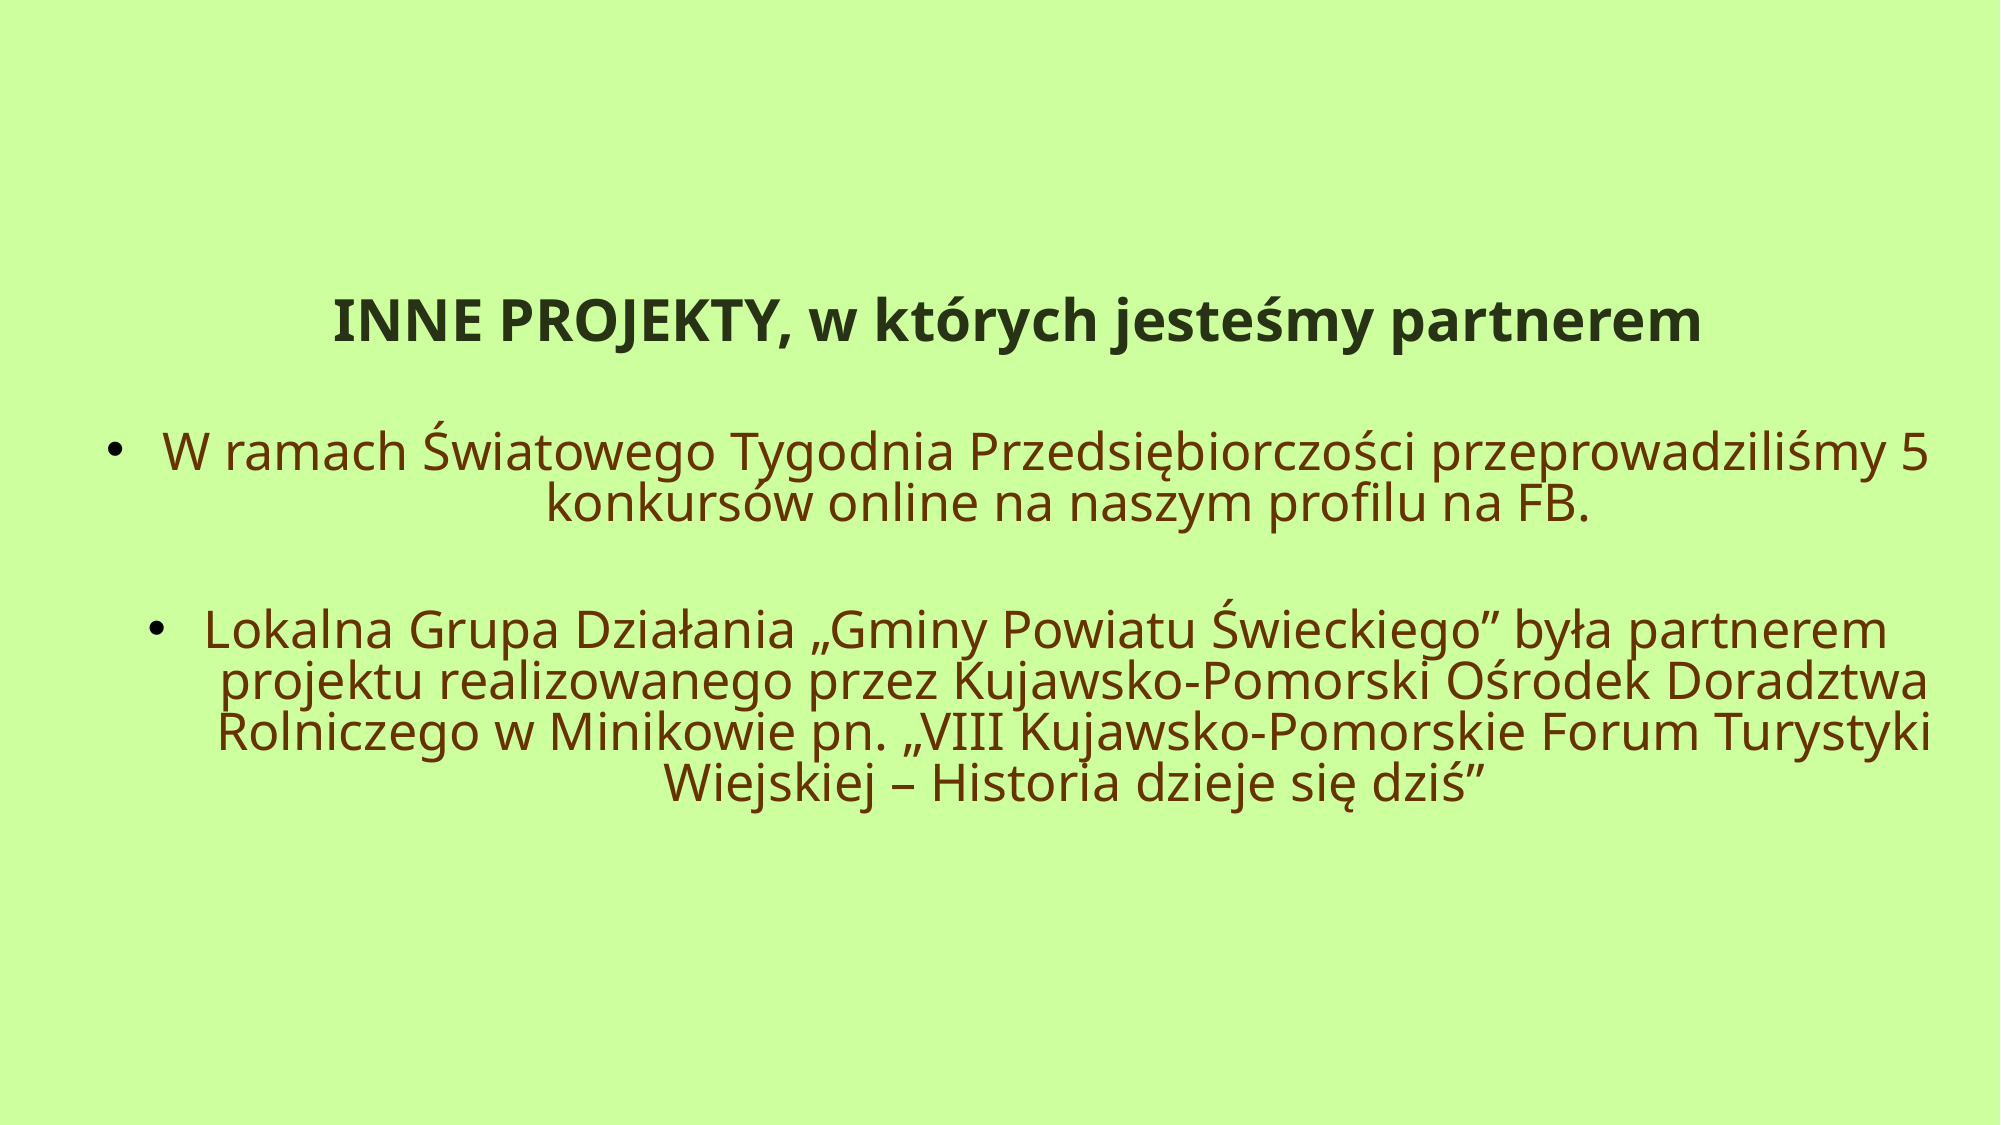

# INNE PROJEKTY, w których jesteśmy partnerem
W ramach Światowego Tygodnia Przedsiębiorczości przeprowadziliśmy 5 konkursów online na naszym profilu na FB.
Lokalna Grupa Działania „Gminy Powiatu Świeckiego” była partnerem projektu realizowanego przez Kujawsko-Pomorski Ośrodek Doradztwa Rolniczego w Minikowie pn. „VIII Kujawsko-Pomorskie Forum Turystyki Wiejskiej – Historia dzieje się dziś”